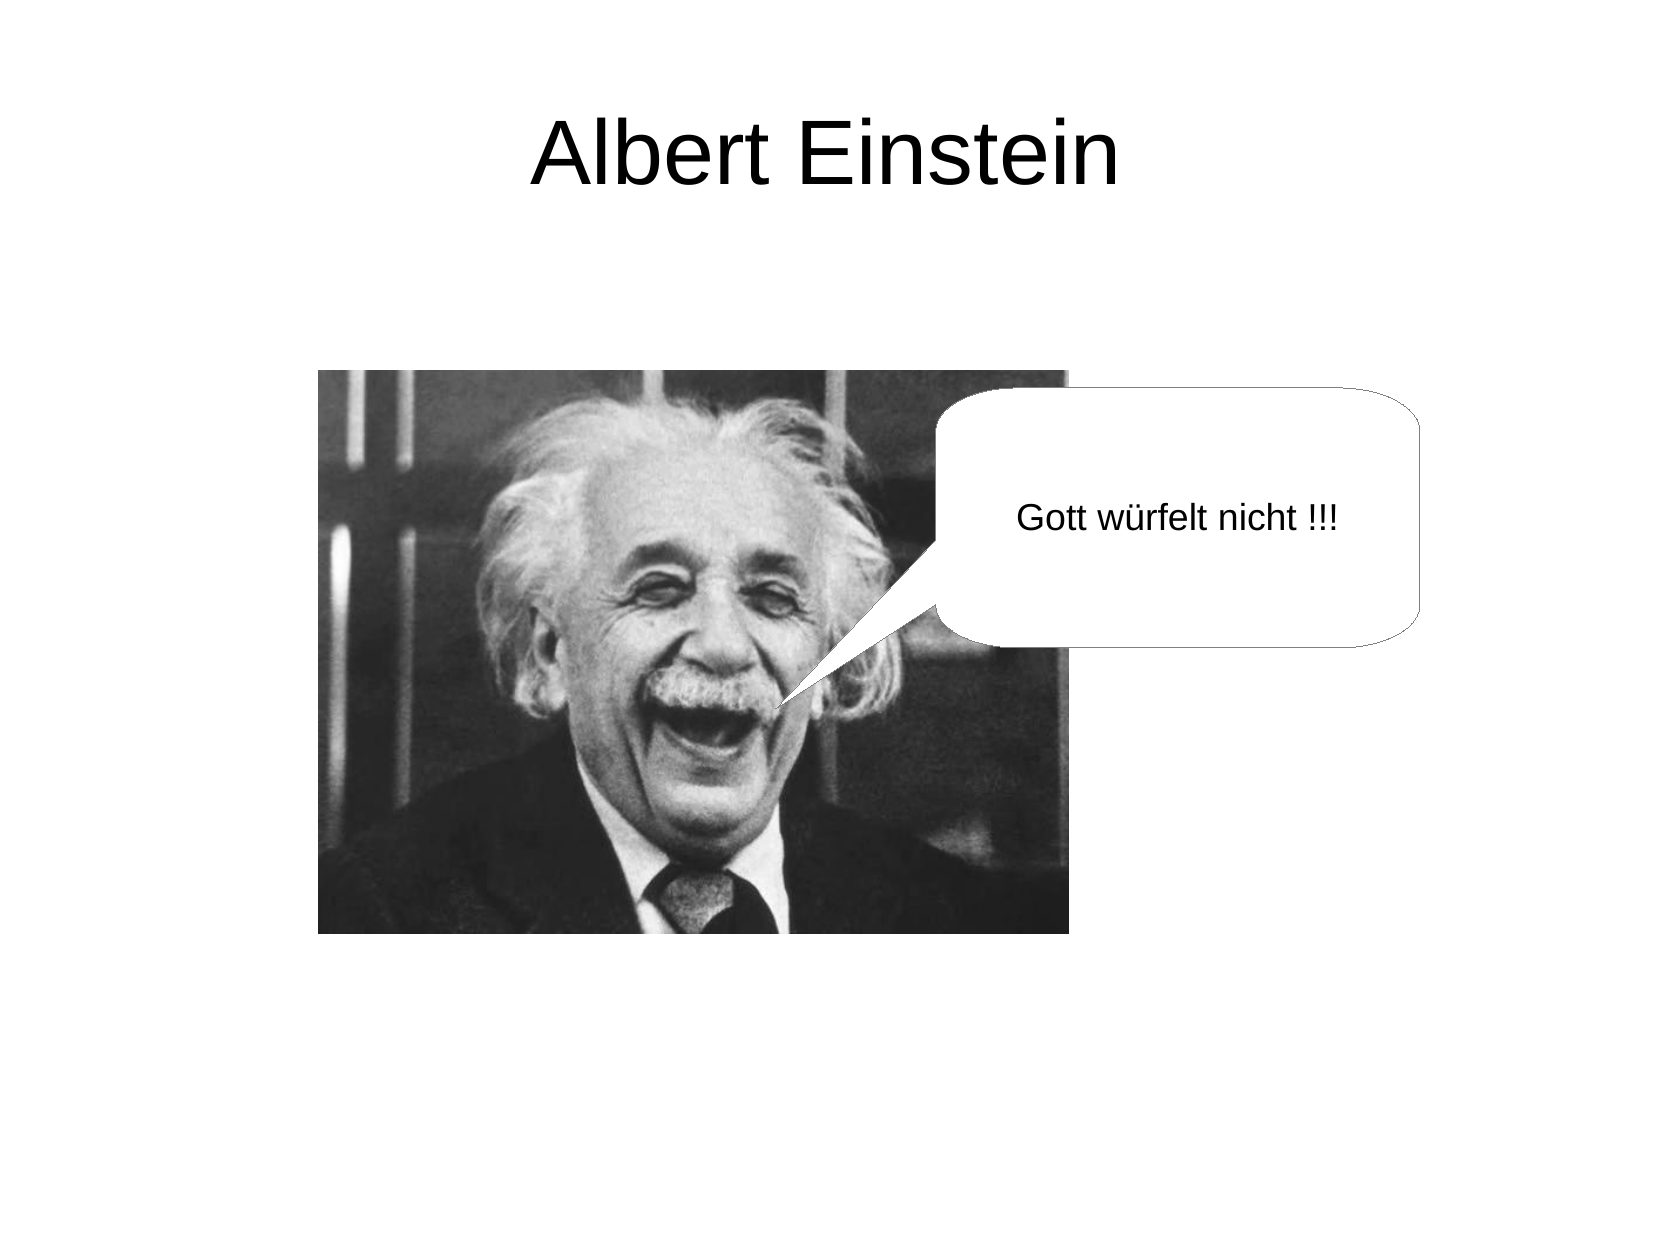

# Albert Einstein
Gott würfelt nicht !!!